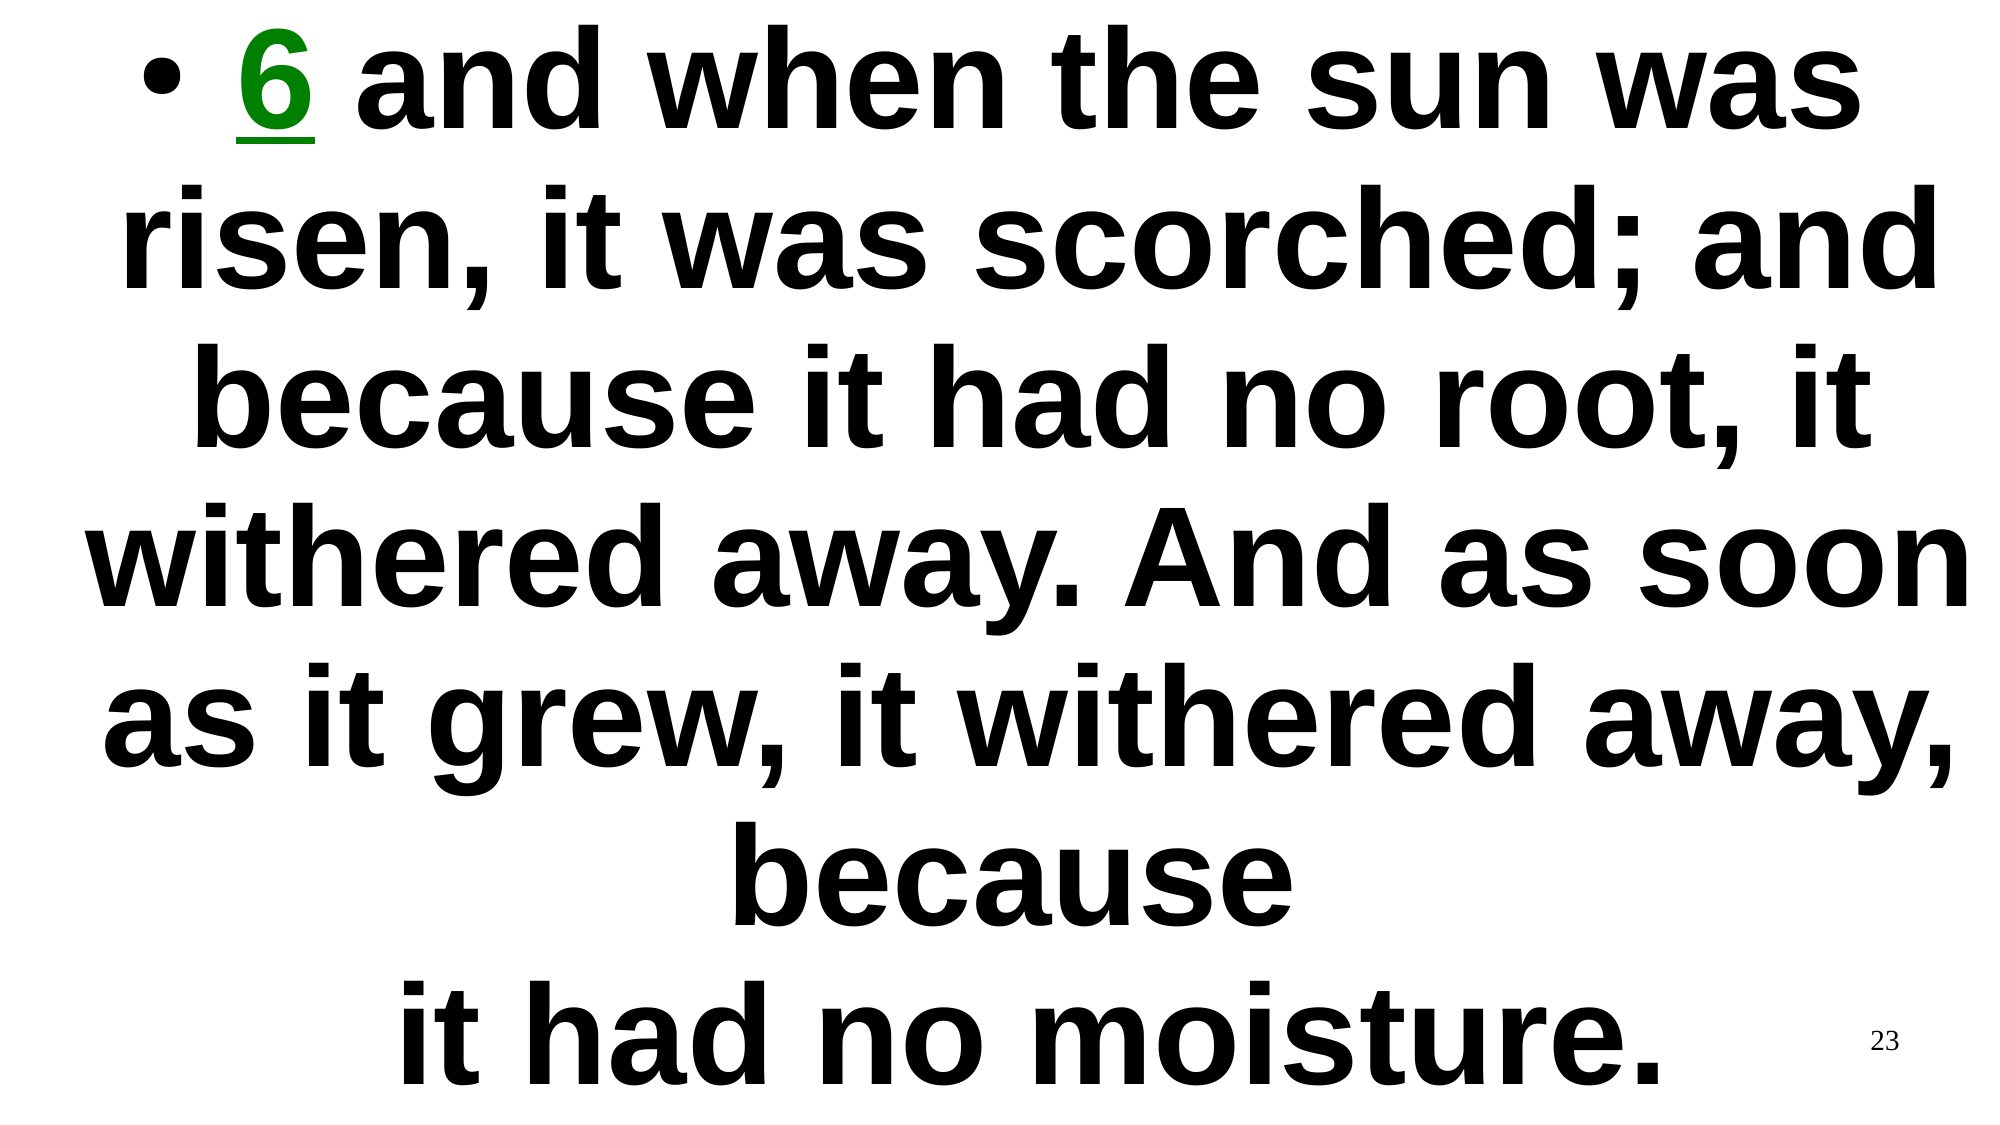

# 6 and when the sun was risen, it was scorched; and because it had no root, it withered away. And as soon as it grew, it withered away, because it had no moisture.
23